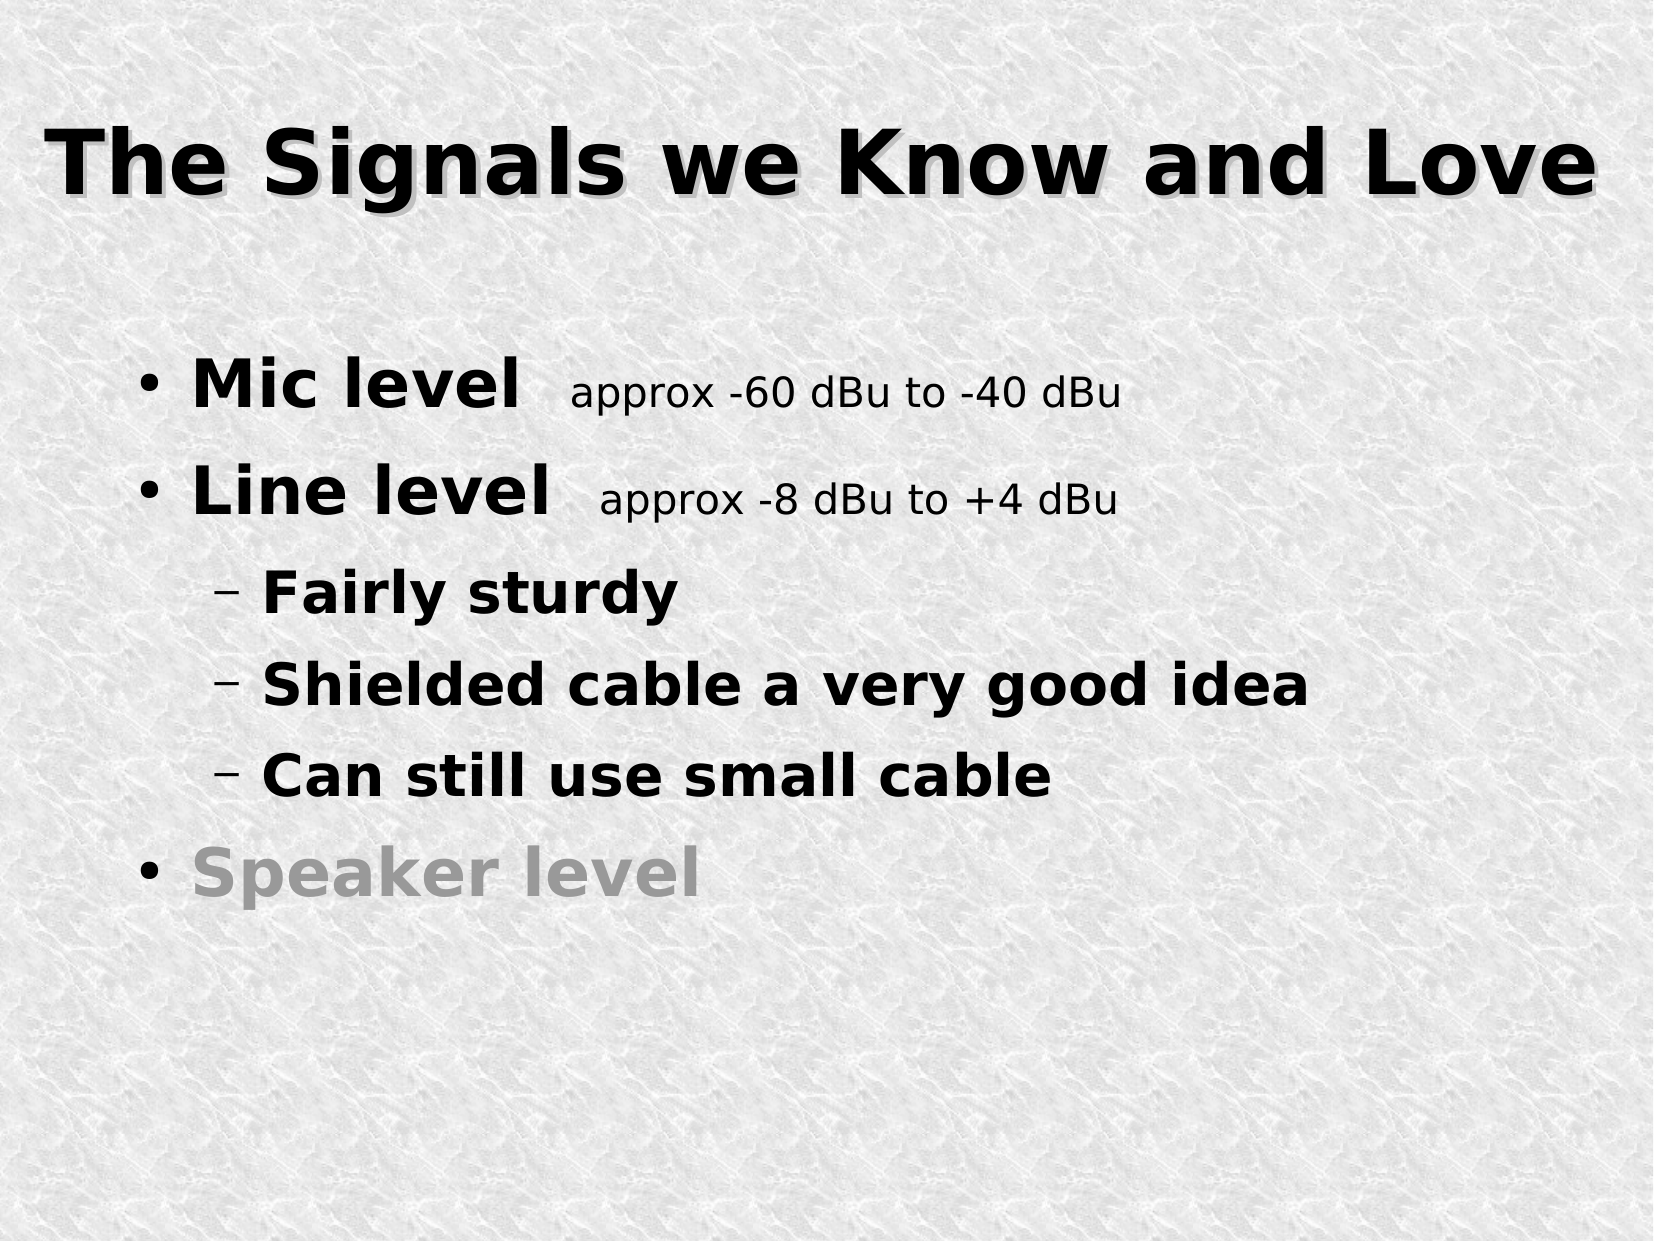

The Signals we Know and Love
# Mic level approx -60 dBu to -40 dBu
Line level approx -8 dBu to +4 dBu
Fairly sturdy
Shielded cable a very good idea
Can still use small cable
Speaker level